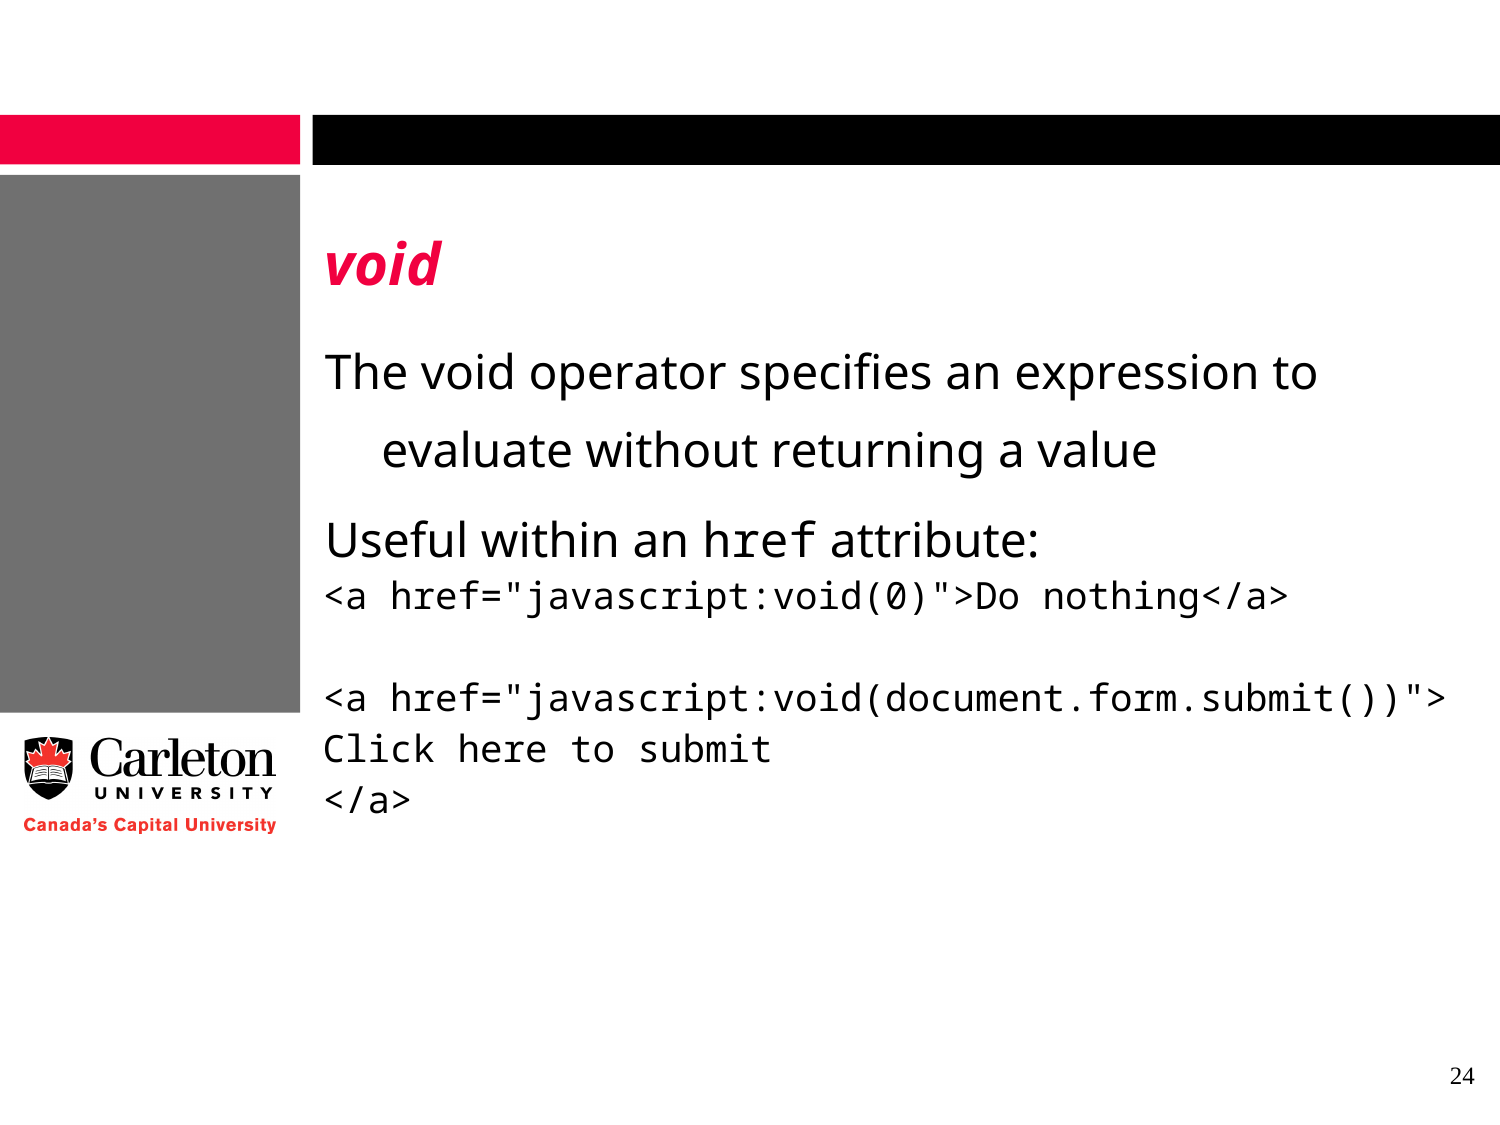

# void
The void operator specifies an expression to evaluate without returning a value
Useful within an href attribute:
<a href="javascript:void(0)">Do nothing</a>
<a href="javascript:void(document.form.submit())">
Click here to submit
</a>
24